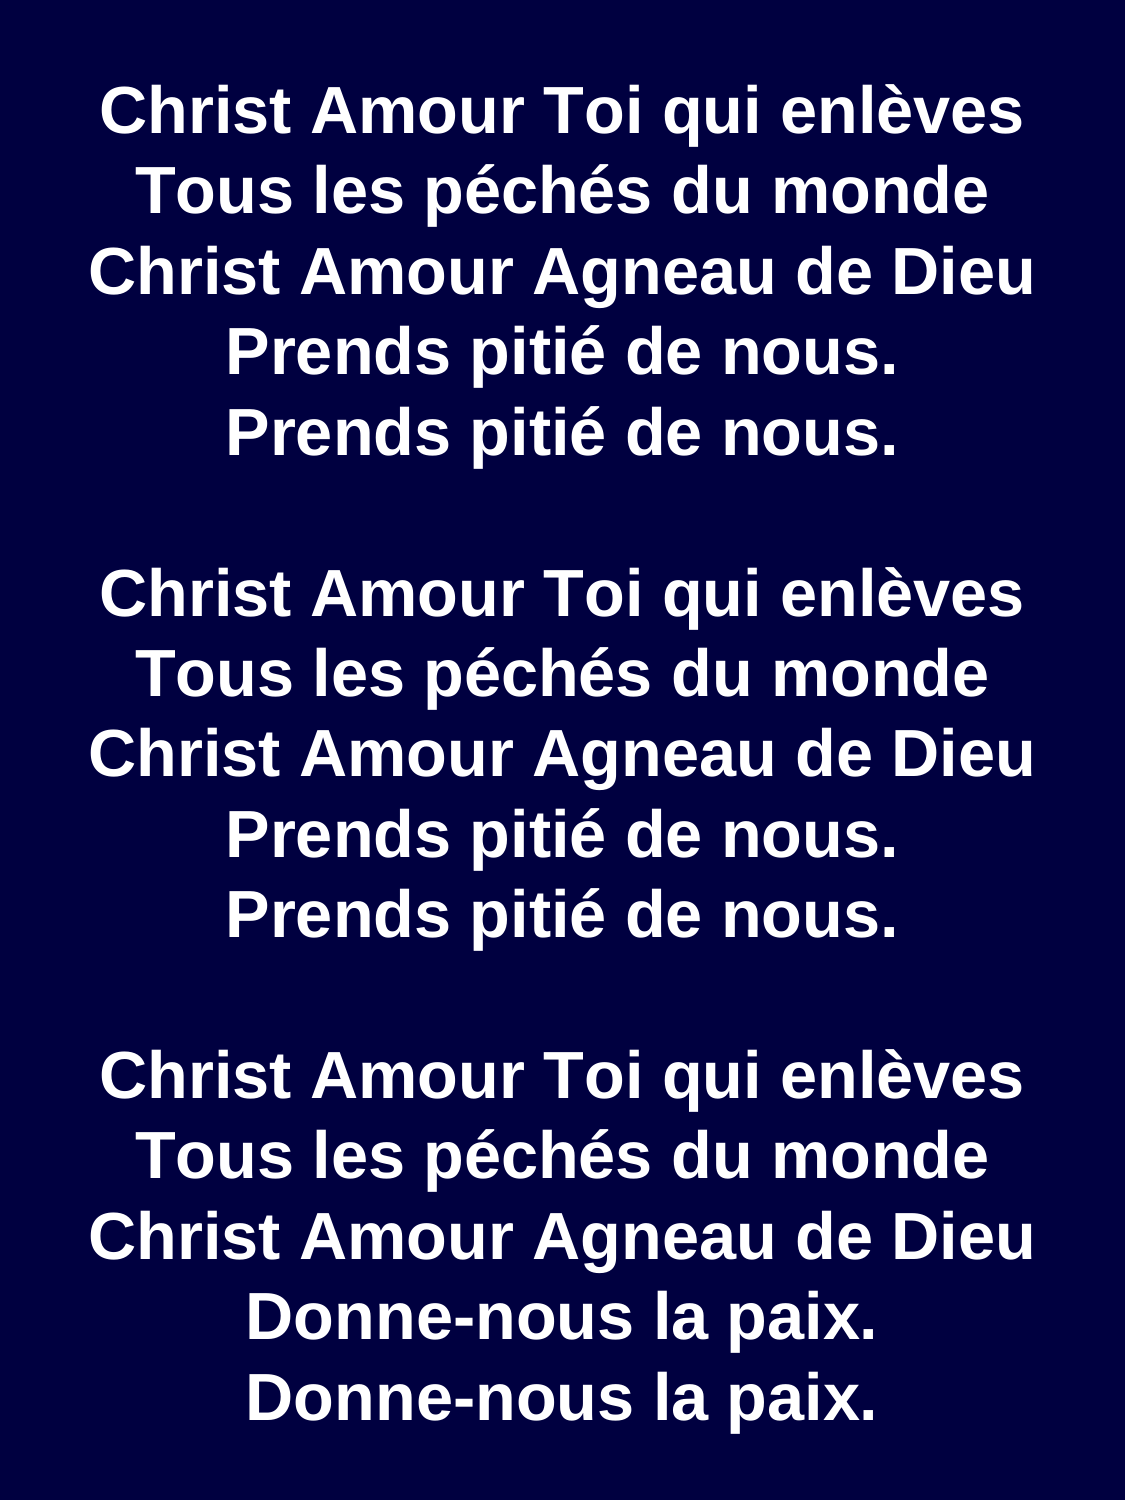

Christ Amour Toi qui enlèves
Tous les péchés du monde
Christ Amour Agneau de Dieu
Prends pitié de nous.
Prends pitié de nous.
Christ Amour Toi qui enlèves
Tous les péchés du monde
Christ Amour Agneau de Dieu
Prends pitié de nous.
Prends pitié de nous.
Christ Amour Toi qui enlèves
Tous les péchés du monde
Christ Amour Agneau de Dieu
Donne-nous la paix.
Donne-nous la paix.